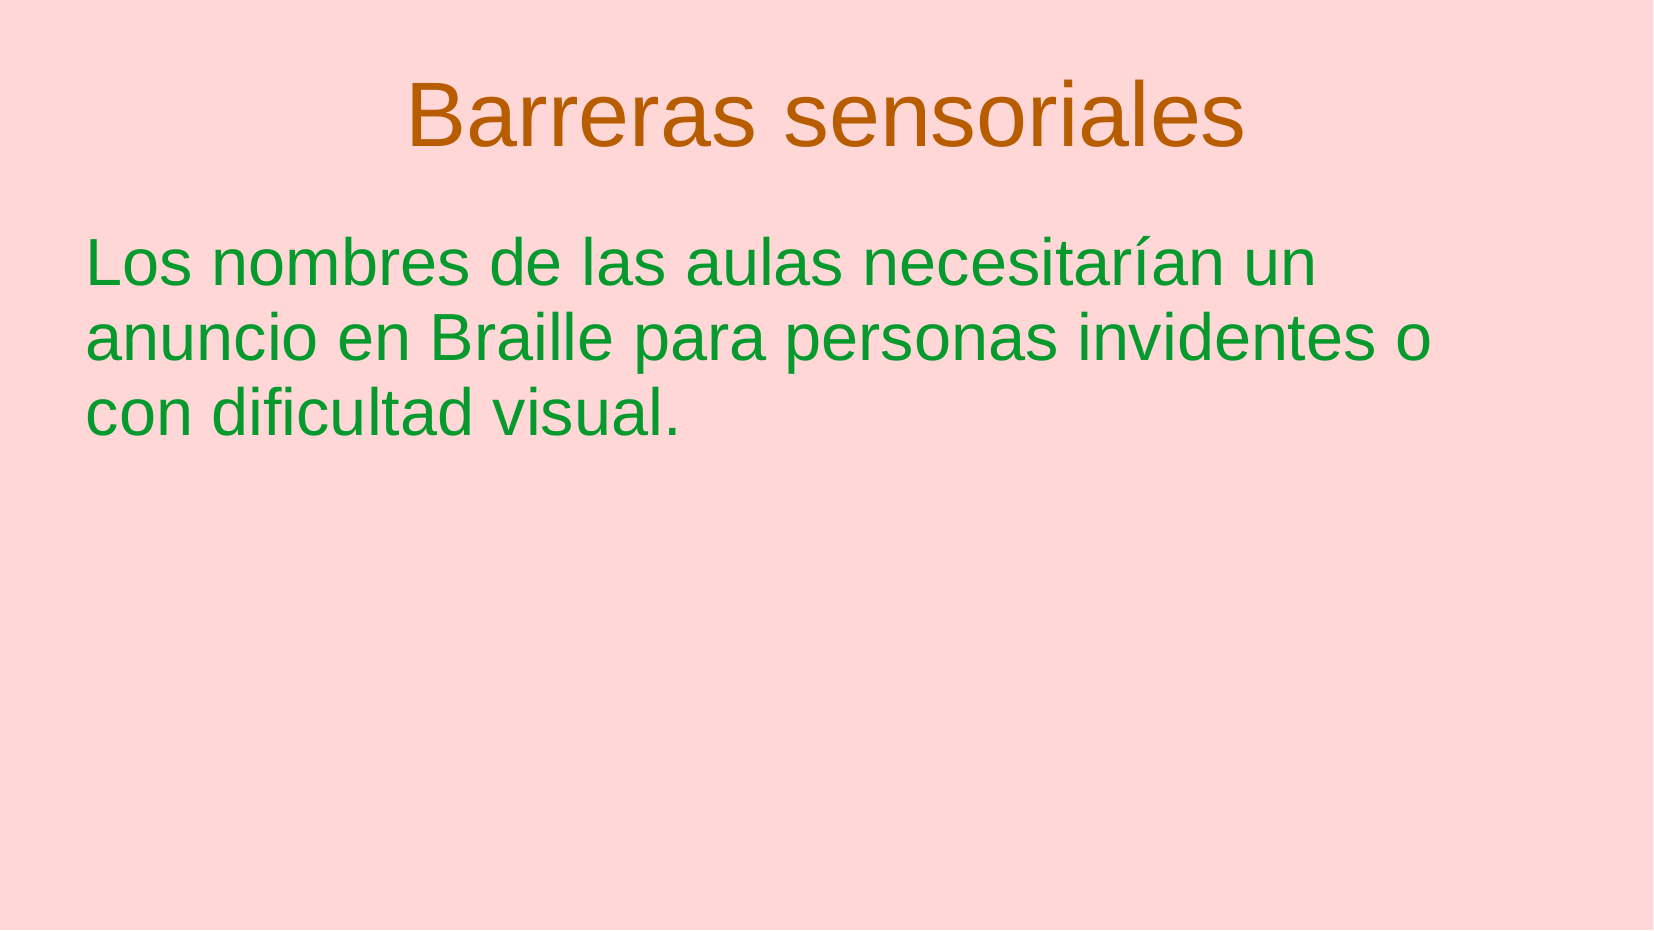

# Barreras sensoriales
Los nombres de las aulas necesitarían un anuncio en Braille para personas invidentes o con dificultad visual.